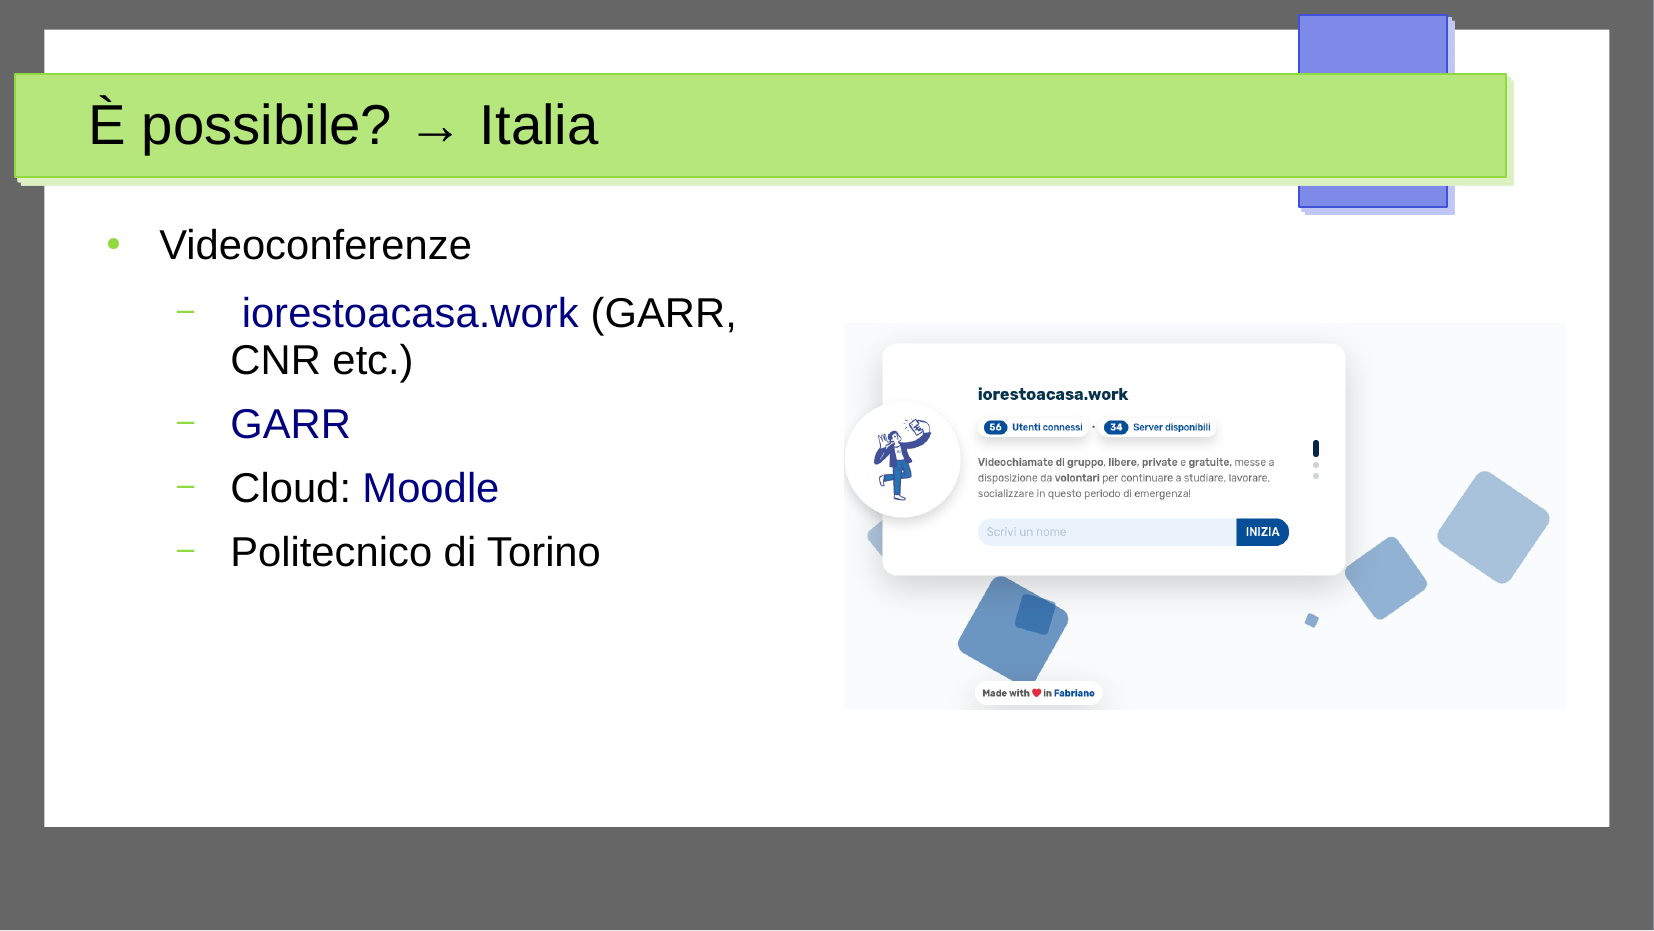

# È possibile? → Italia
Videoconferenze
 iorestoacasa.work (GARR, CNR etc.)
GARR
Cloud: Moodle
Politecnico di Torino